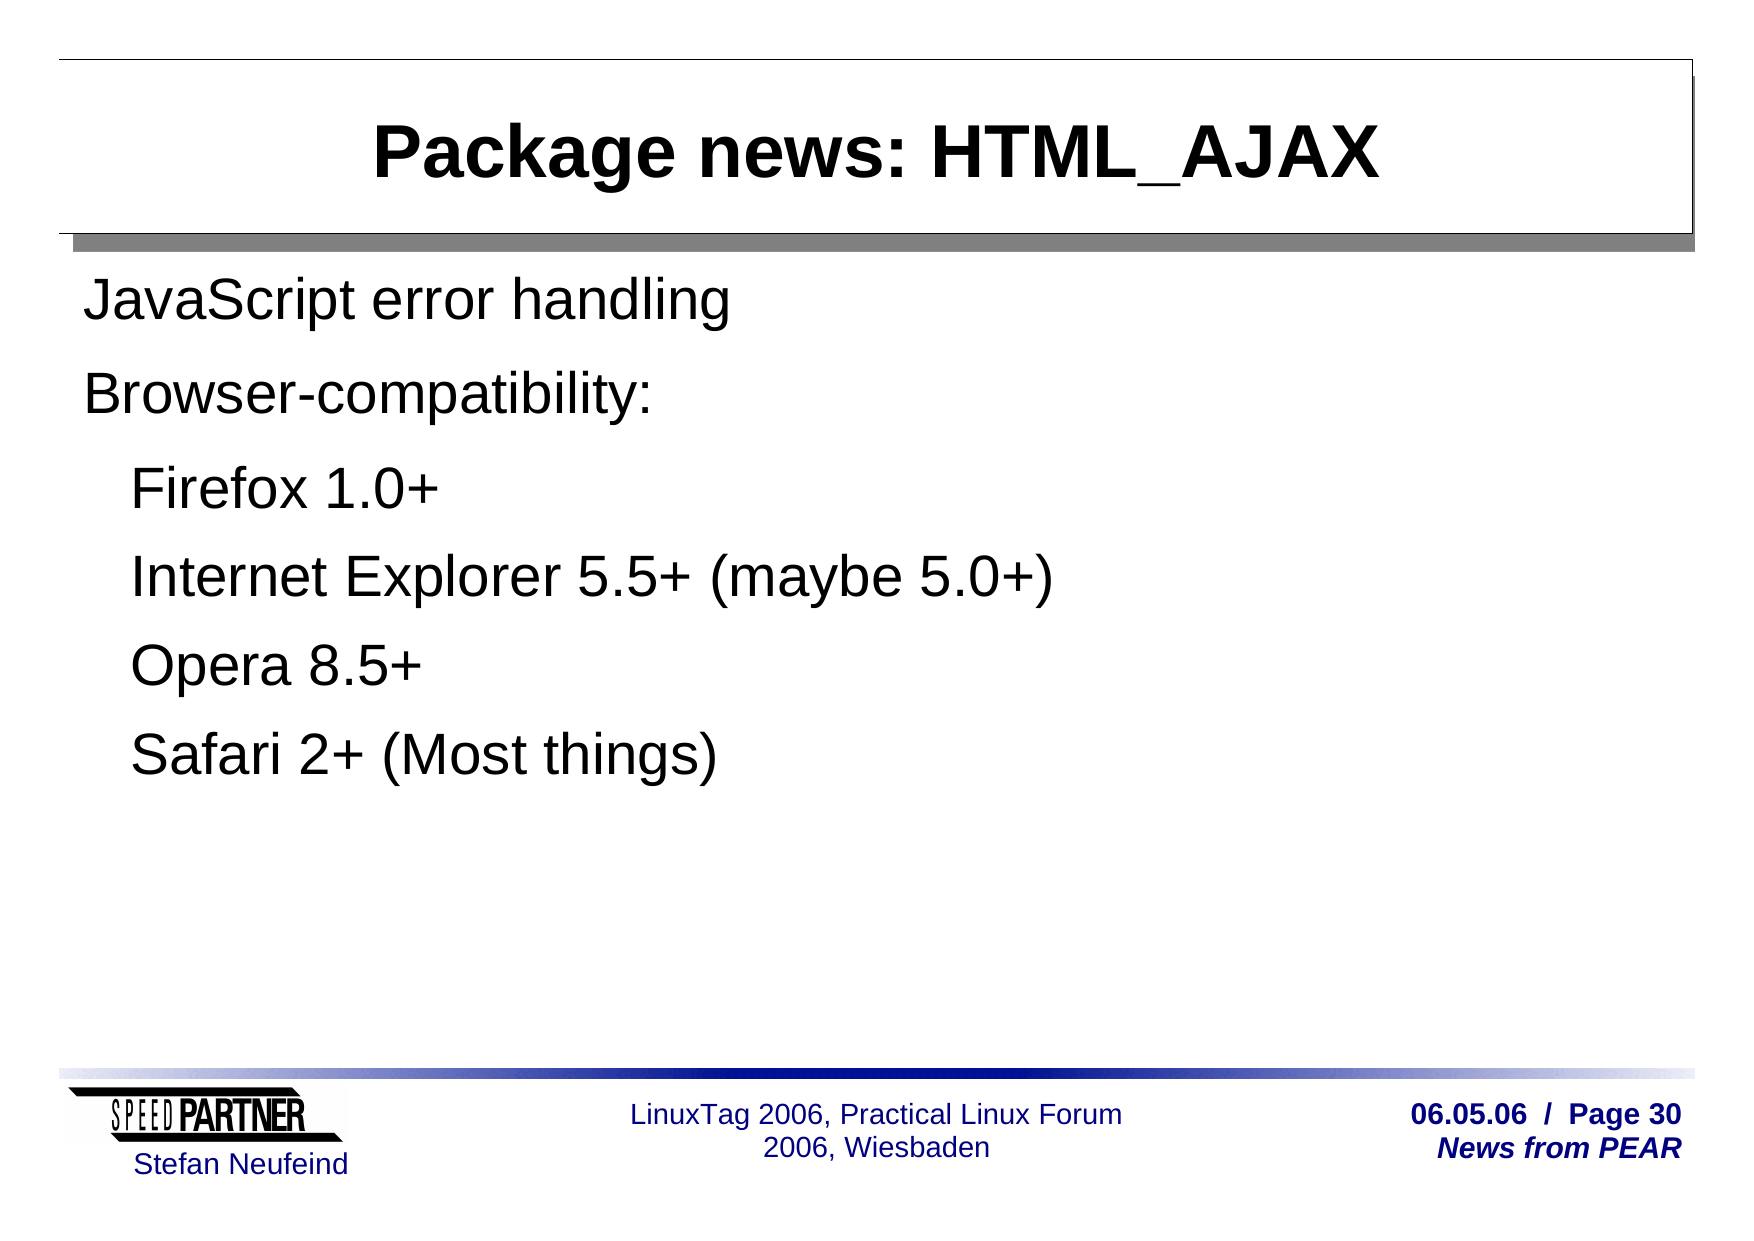

# Package news: HTML_AJAX
JavaScript error handling
Browser-compatibility:
Firefox 1.0+
Internet Explorer 5.5+ (maybe 5.0+)
Opera 8.5+
Safari 2+ (Most things)